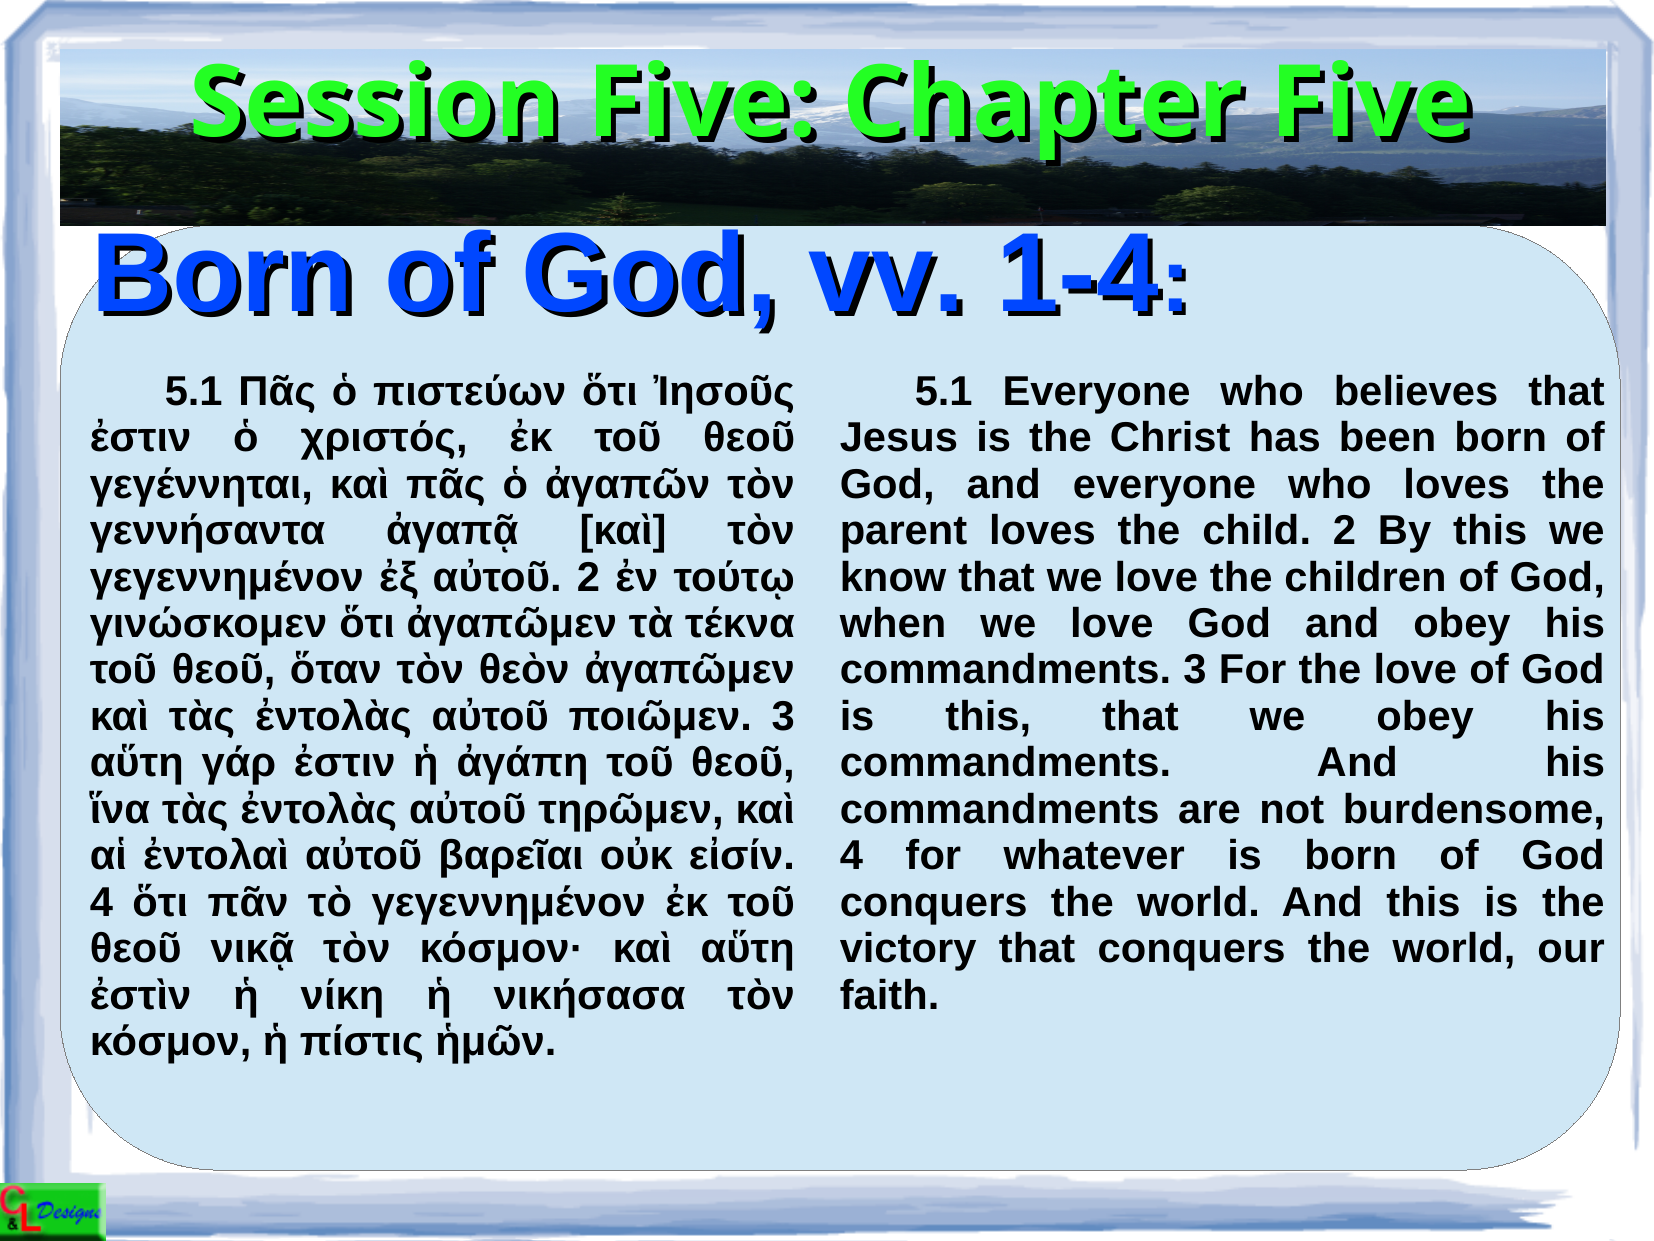

Session Five: Chapter Five
# Born of God, vv. 1-4:
	5.1 Πᾶς ὁ πιστεύων ὅτι Ἰησοῦς ἐστιν ὁ χριστός, ἐκ τοῦ θεοῦ γεγέννηται, καὶ πᾶς ὁ ἀγαπῶν τὸν γεννήσαντα ἀγαπᾷ [καὶ] τὸν γεγεννημένον ἐξ αὐτοῦ. 2 ἐν τούτῳ γινώσκομεν ὅτι ἀγαπῶμεν τὰ τέκνα τοῦ θεοῦ, ὅταν τὸν θεὸν ἀγαπῶμεν καὶ τὰς ἐντολὰς αὐτοῦ ποιῶμεν. 3 αὕτη γάρ ἐστιν ἡ ἀγάπη τοῦ θεοῦ, ἵνα τὰς ἐντολὰς αὐτοῦ τηρῶμεν, καὶ αἱ ἐντολαὶ αὐτοῦ βαρεῖαι οὐκ εἰσίν. 4 ὅτι πᾶν τὸ γεγεννημένον ἐκ τοῦ θεοῦ νικᾷ τὸν κόσμον· καὶ αὕτη ἐστὶν ἡ νίκη ἡ νικήσασα τὸν κόσμον, ἡ πίστις ἡμῶν.
	5.1 Everyone who believes that Jesus is the Christ has been born of God, and everyone who loves the parent loves the child. 2 By this we know that we love the children of God, when we love God and obey his commandments. 3 For the love of God is this, that we obey his commandments. And his commandments are not burdensome, 4 for whatever is born of God conquers the world. And this is the victory that conquers the world, our faith.